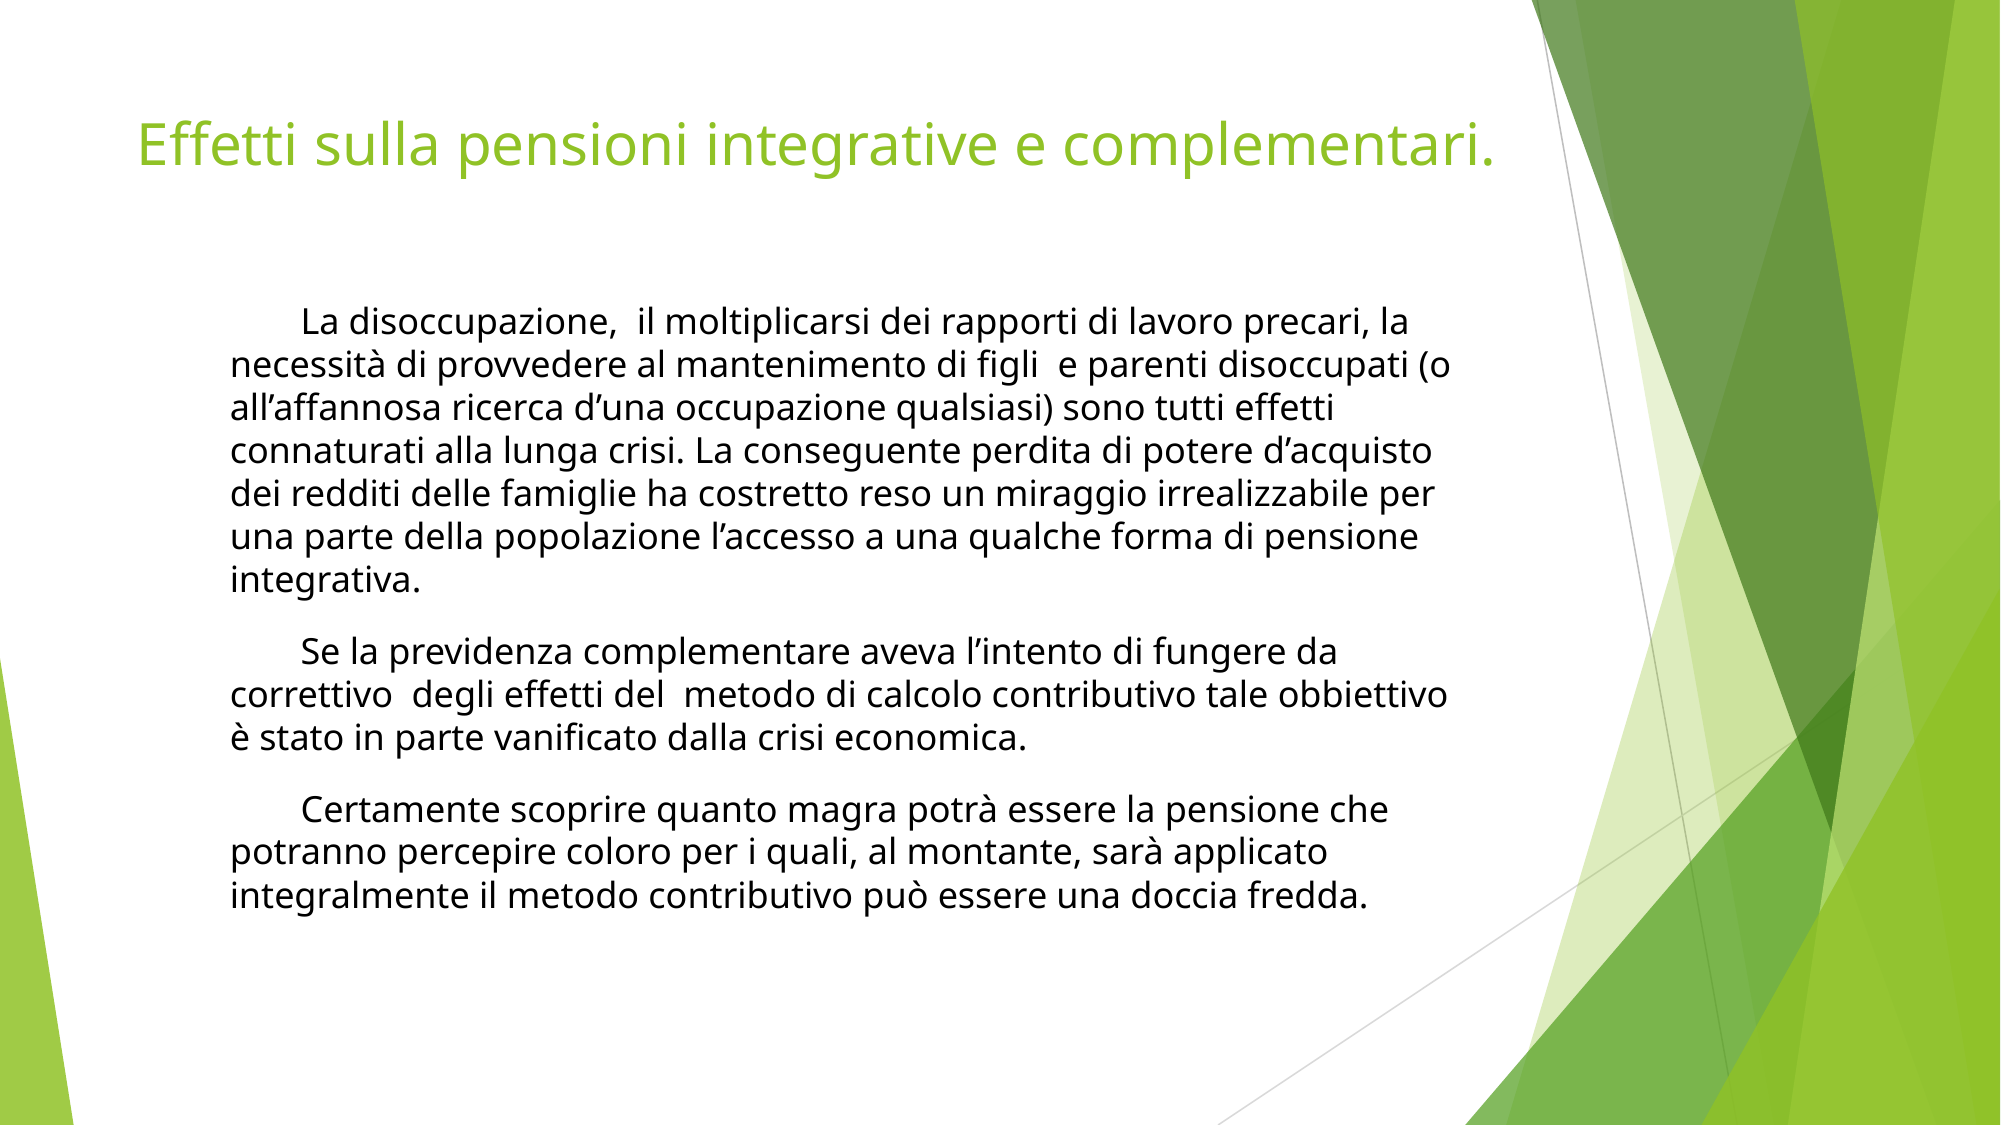

# Effetti sulla pensioni integrative e complementari.
	La disoccupazione, il moltiplicarsi dei rapporti di lavoro precari, la necessità di provvedere al mantenimento di figli e parenti disoccupati (o all’affannosa ricerca d’una occupazione qualsiasi) sono tutti effetti connaturati alla lunga crisi. La conseguente perdita di potere d’acquisto dei redditi delle famiglie ha costretto reso un miraggio irrealizzabile per una parte della popolazione l’accesso a una qualche forma di pensione integrativa.
	Se la previdenza complementare aveva l’intento di fungere da correttivo degli effetti del metodo di calcolo contributivo tale obbiettivo è stato in parte vanificato dalla crisi economica.
	Certamente scoprire quanto magra potrà essere la pensione che potranno percepire coloro per i quali, al montante, sarà applicato integralmente il metodo contributivo può essere una doccia fredda.